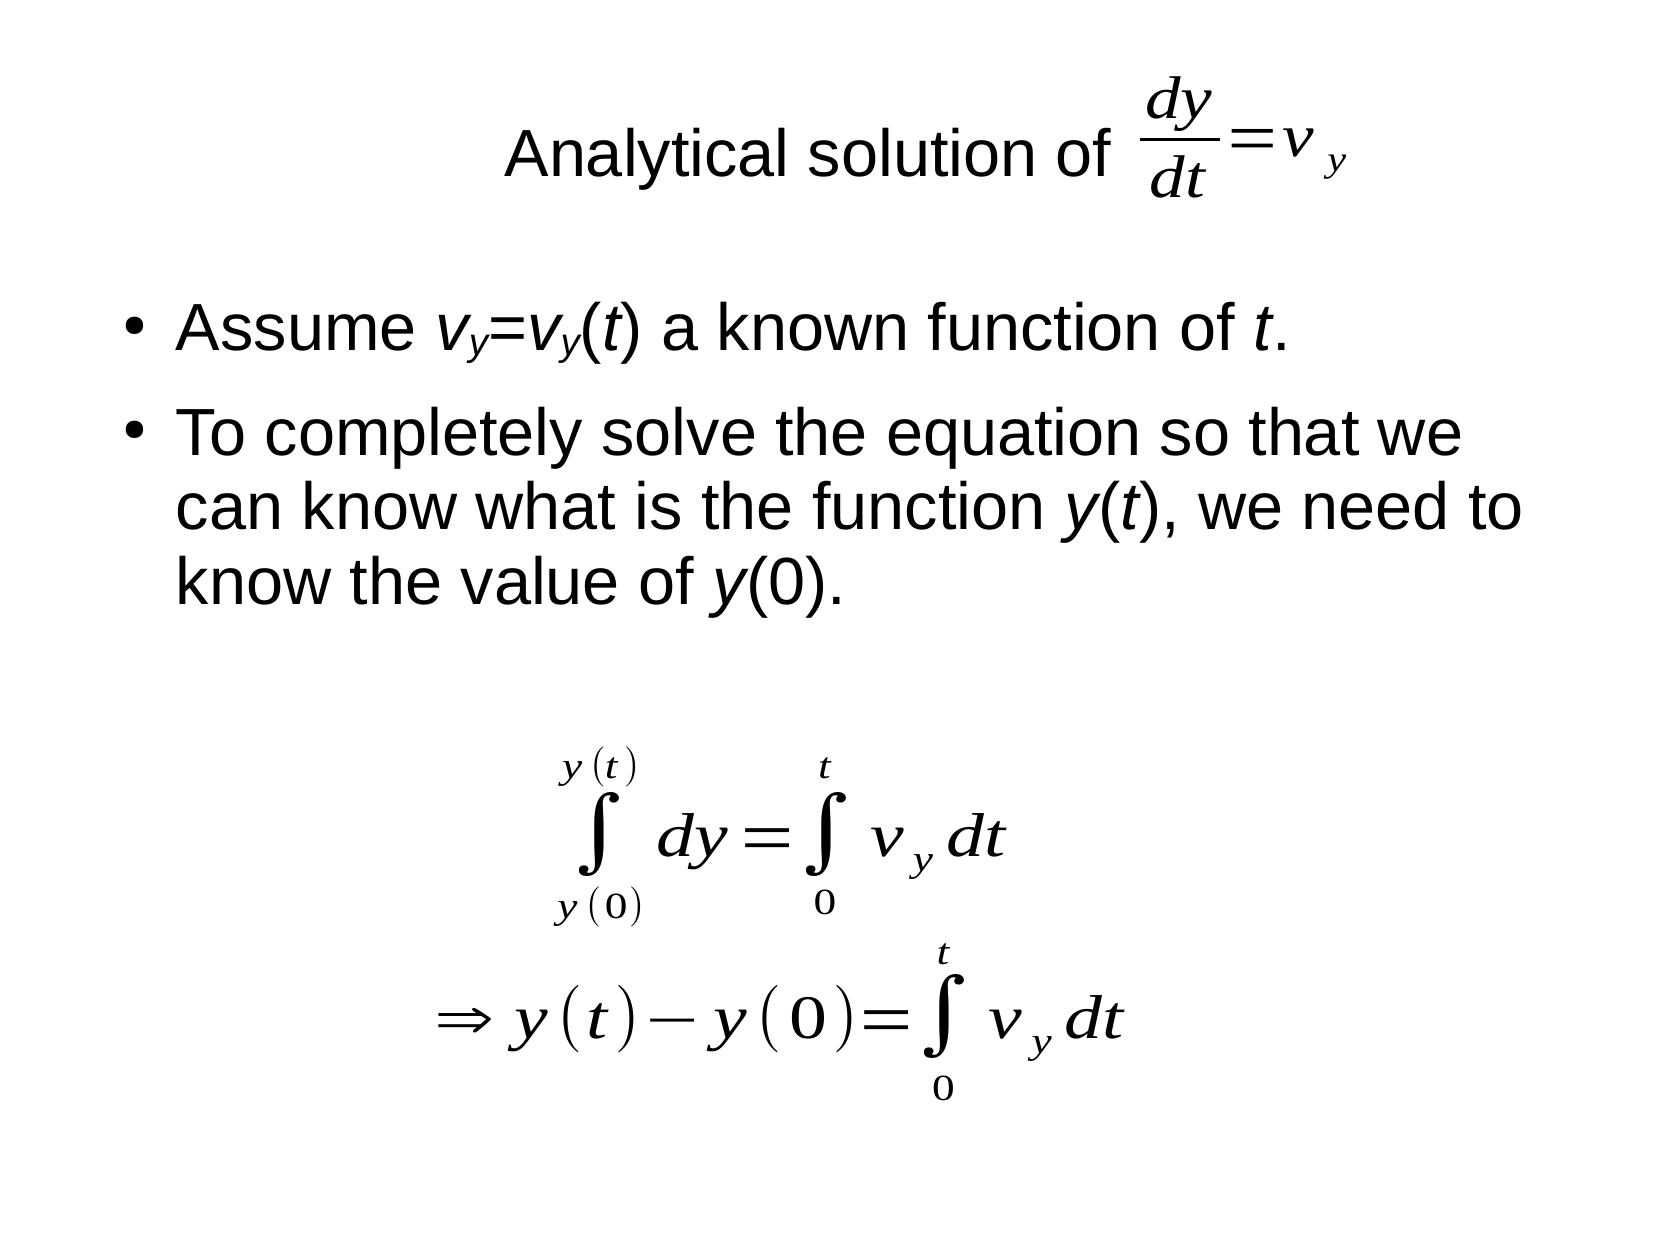

# Analytical solution of
Assume vy=vy(t) a known function of t.
To completely solve the equation so that we can know what is the function y(t), we need to know the value of y(0).